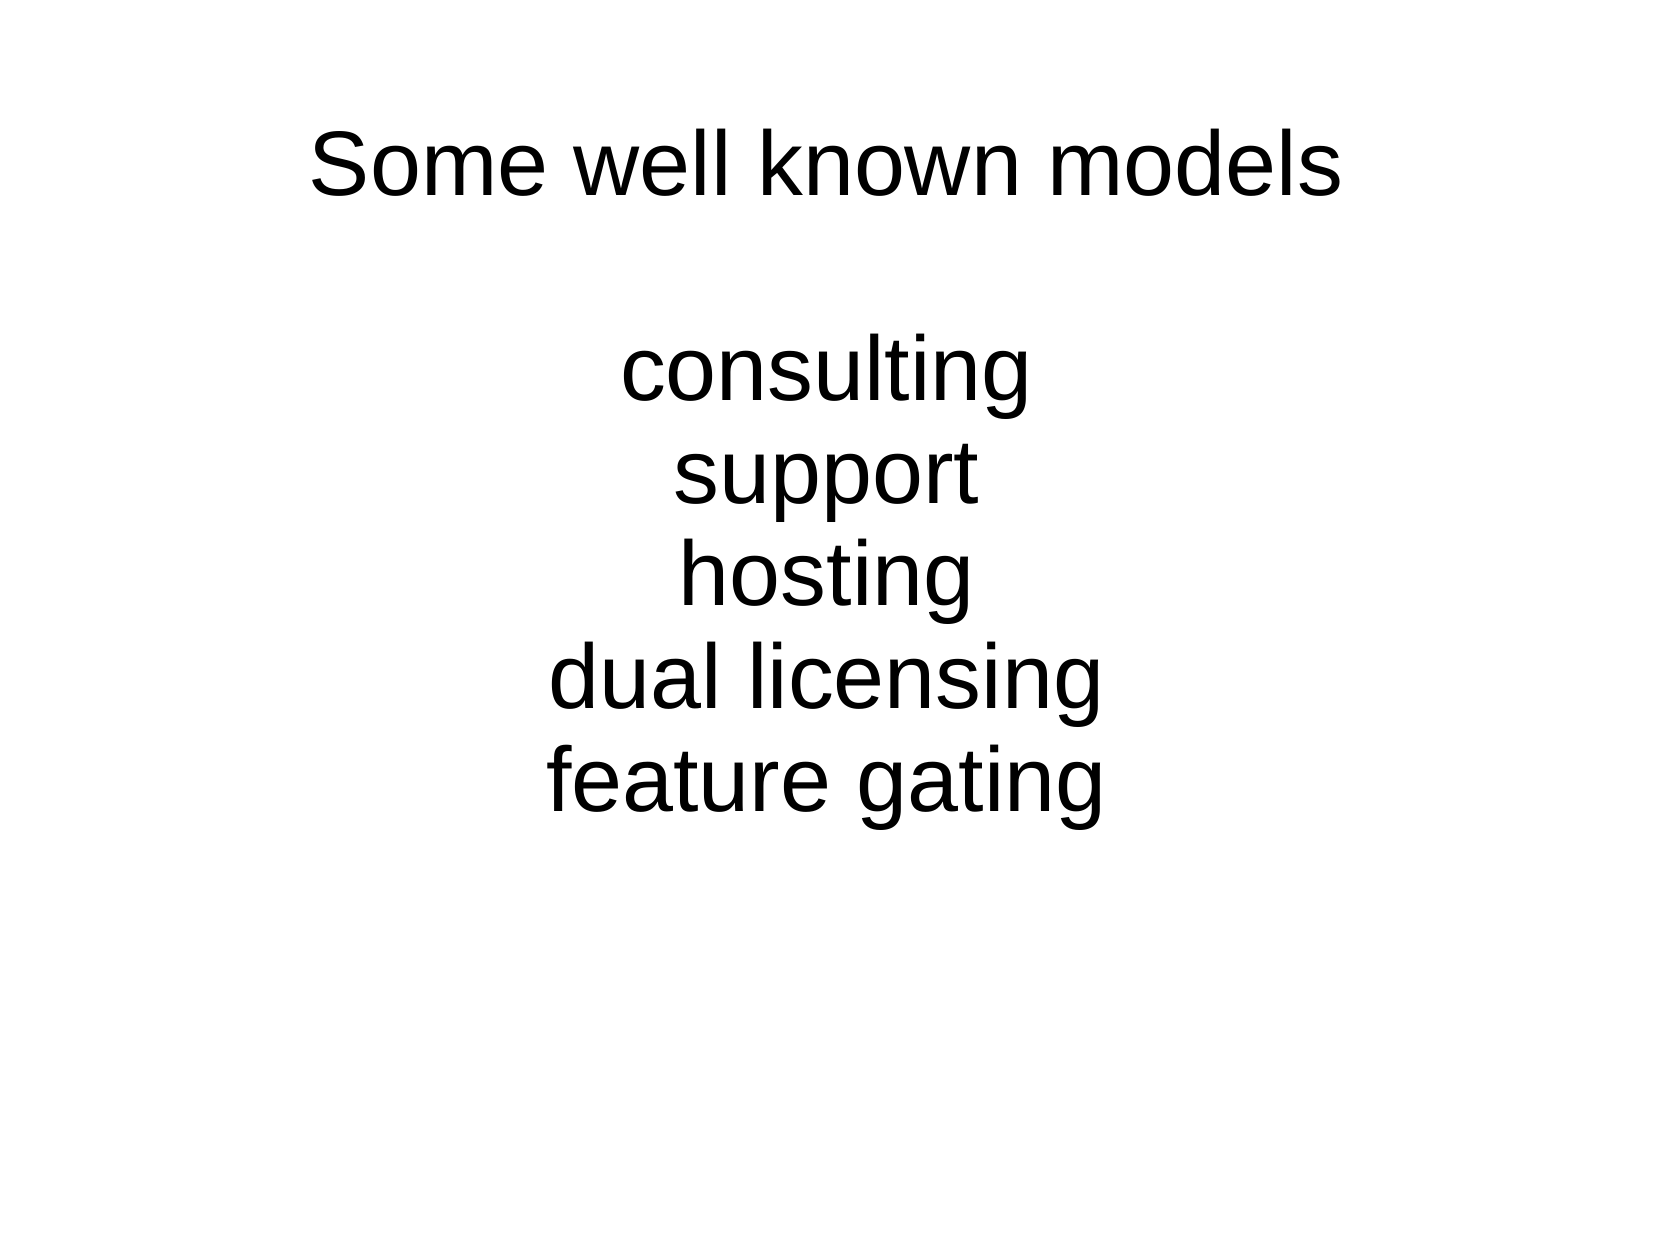

# Some well known models consulting support hosting dual licensing feature gating